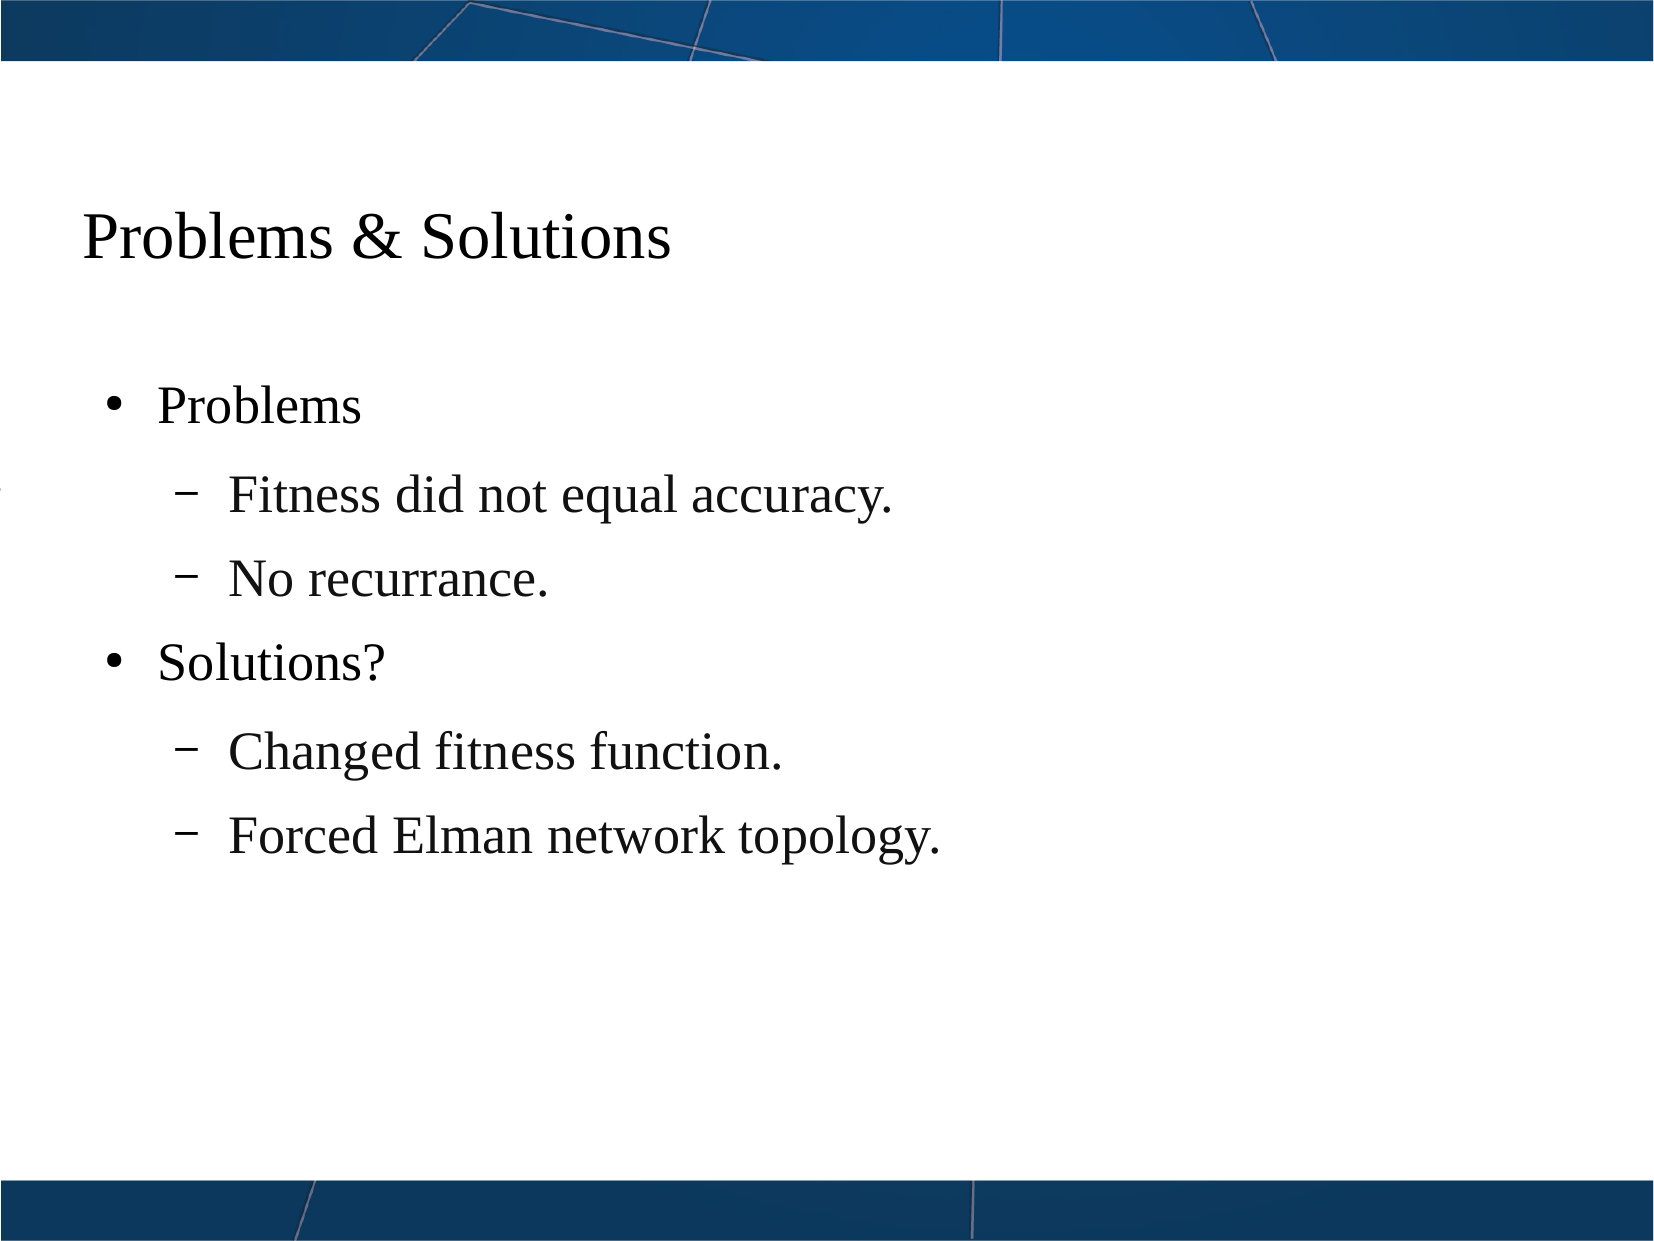

# Problems & Solutions
Problems
Fitness did not equal accuracy.
No recurrance.
Solutions?
Changed fitness function.
Forced Elman network topology.